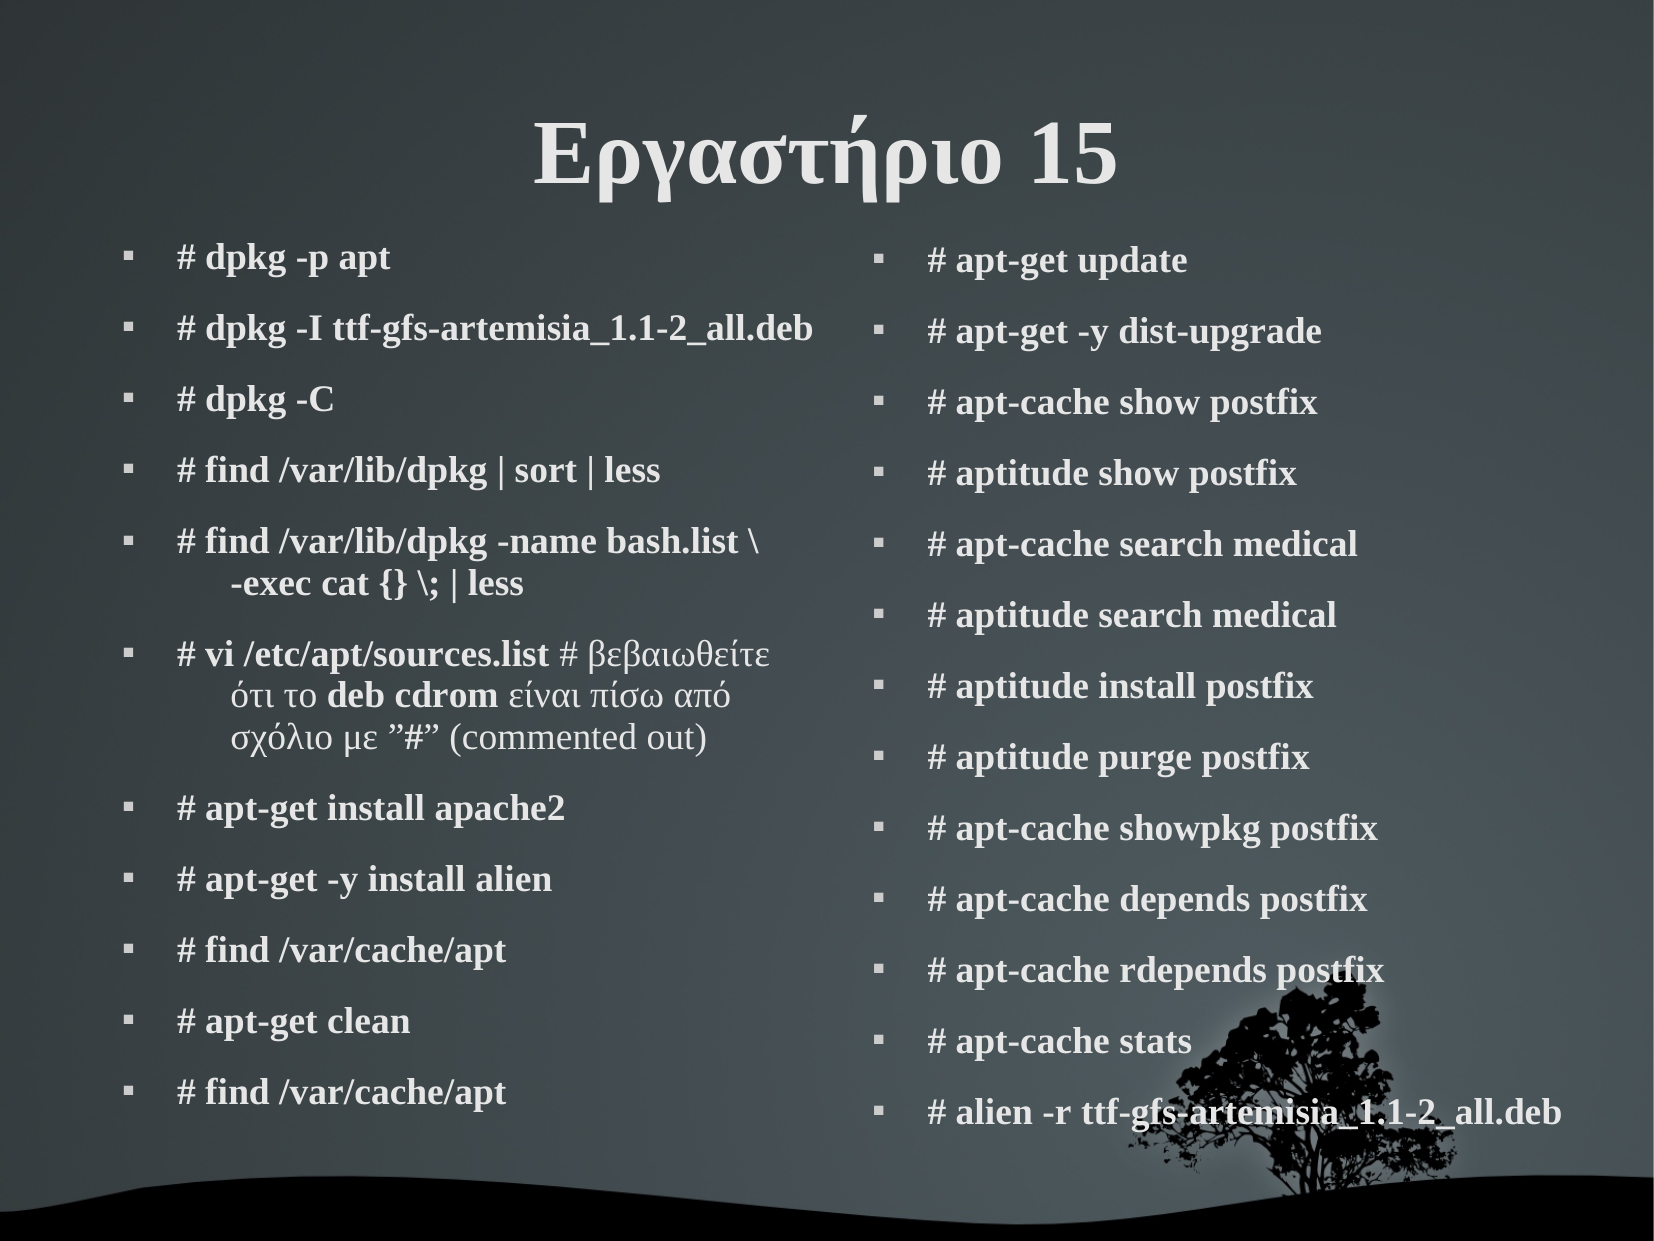

Εργαστήριο 15
# # dpkg -p apt
# dpkg -I ttf-gfs-artemisia_1.1-2_all.deb
# dpkg -C
# find /var/lib/dpkg | sort | less
# find /var/lib/dpkg -name bash.list \ -exec cat {} \; | less
# vi /etc/apt/sources.list # βεβαιωθείτε ότι το deb cdrom είναι πίσω από σχόλιο με ”#” (commented out)
# apt-get install apache2
# apt-get -y install alien
# find /var/cache/apt
# apt-get clean
# find /var/cache/apt
# apt-get update
# apt-get -y dist-upgrade
# apt-cache show postfix
# aptitude show postfix
# apt-cache search medical
# aptitude search medical
# aptitude install postfix
# aptitude purge postfix
# apt-cache showpkg postfix
# apt-cache depends postfix
# apt-cache rdepends postfix
# apt-cache stats
# alien -r ttf-gfs-artemisia_1.1-2_all.deb